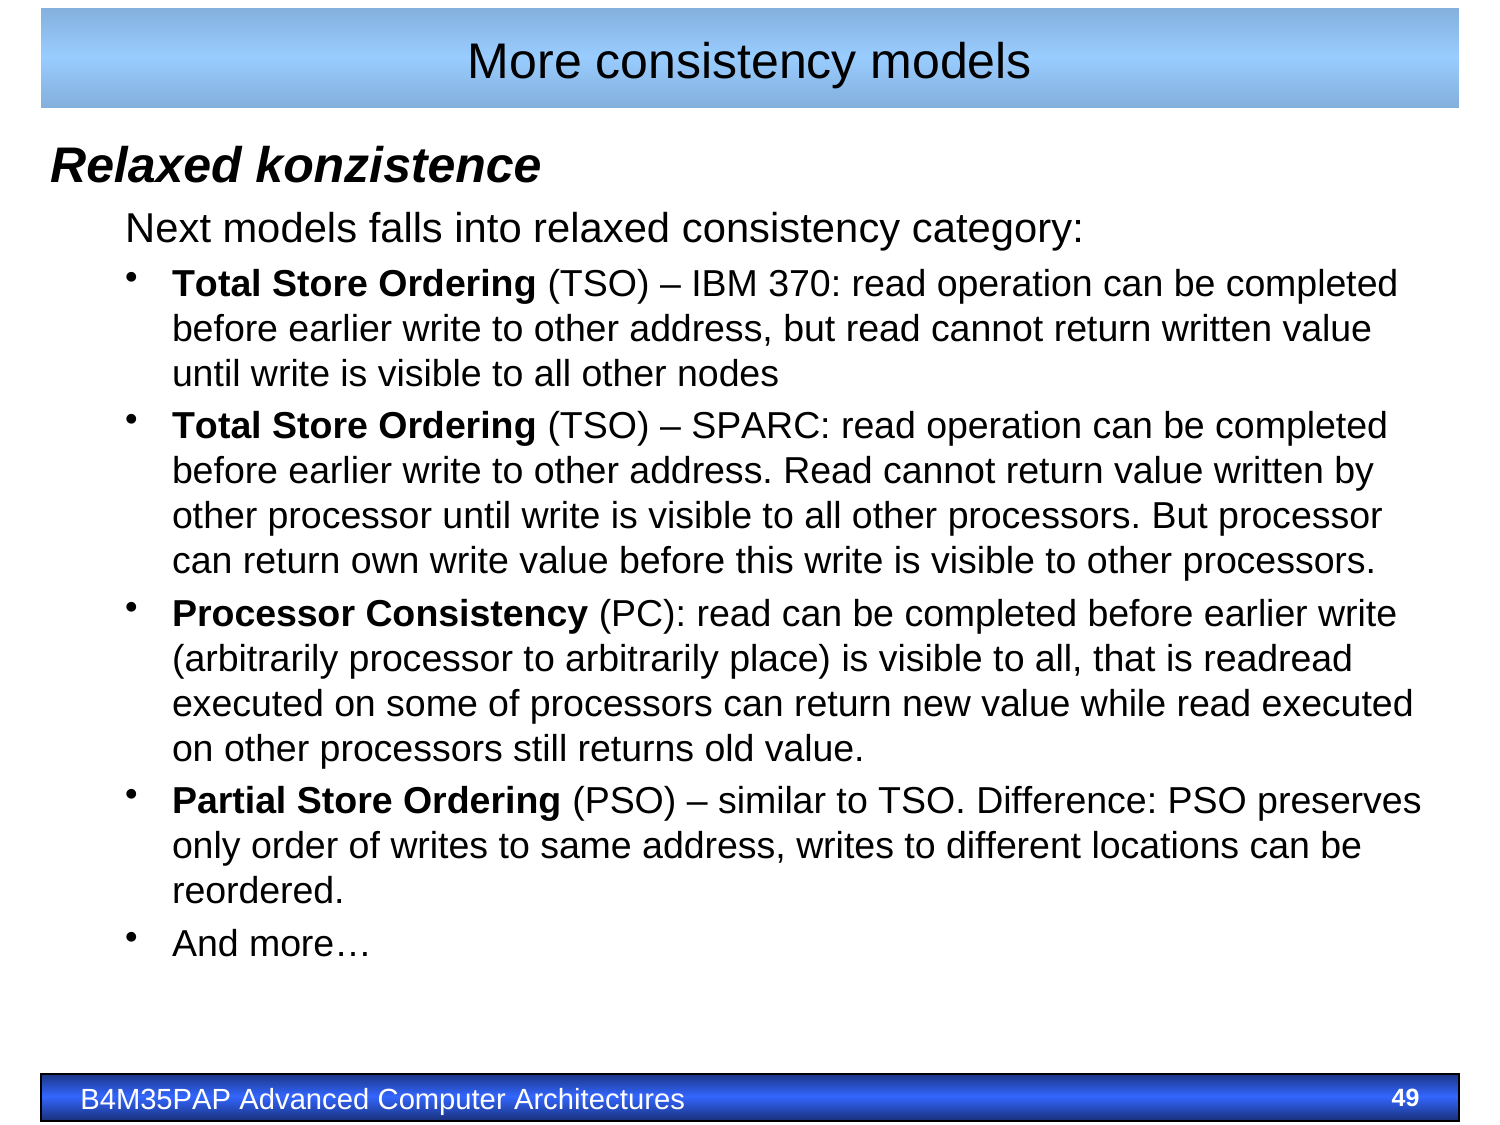

More consistency models
# Relaxed konzistence
Next models falls into relaxed consistency category:
Total Store Ordering (TSO) – IBM 370: read operation can be completed before earlier write to other address, but read cannot return written value until write is visible to all other nodes
Total Store Ordering (TSO) – SPARC: read operation can be completed before earlier write to other address. Read cannot return value written by other processor until write is visible to all other processors. But processor can return own write value before this write is visible to other processors.
Processor Consistency (PC): read can be completed before earlier write (arbitrarily processor to arbitrarily place) is visible to all, that is readread executed on some of processors can return new value while read executed on other processors still returns old value.
Partial Store Ordering (PSO) – similar to TSO. Difference: PSO preserves only order of writes to same address, writes to different locations can be reordered.
And more…